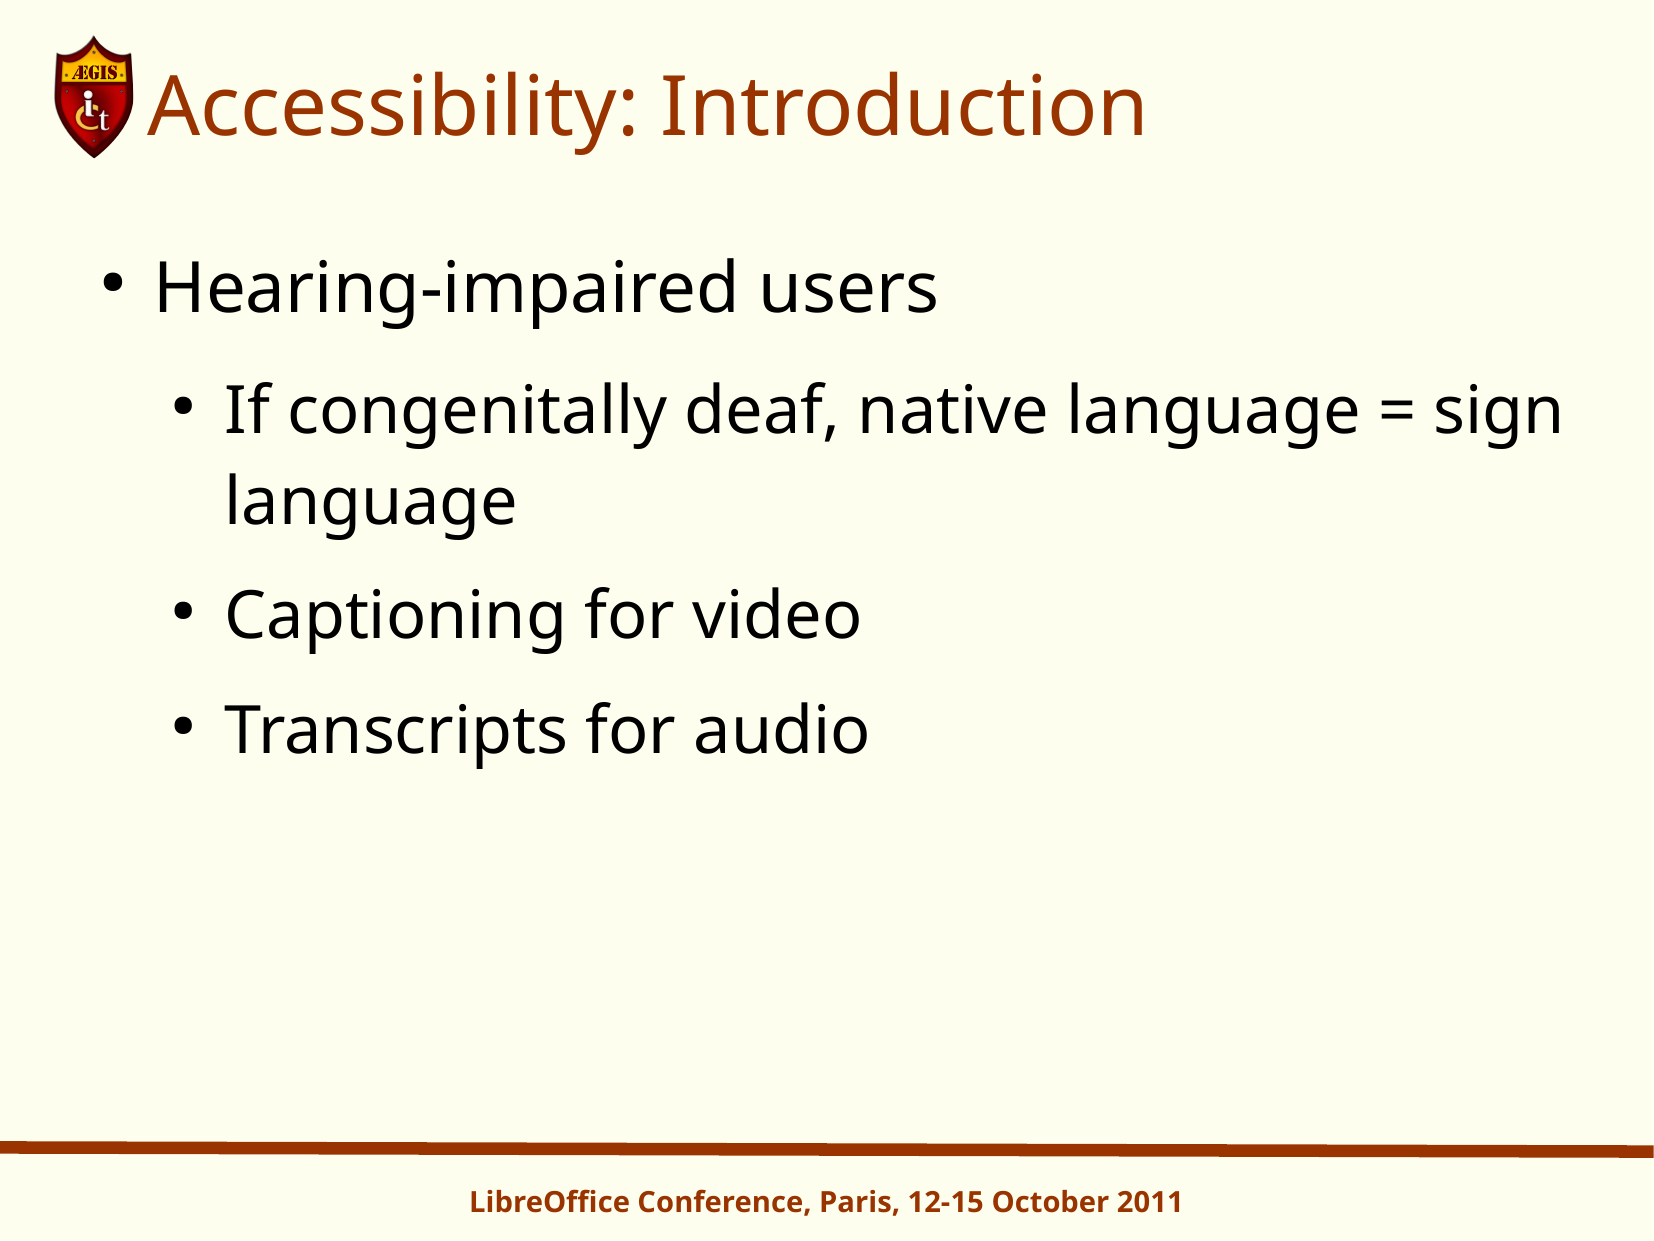

# Accessibility: Introduction
Hearing-impaired users
If congenitally deaf, native language = sign language
Captioning for video
Transcripts for audio